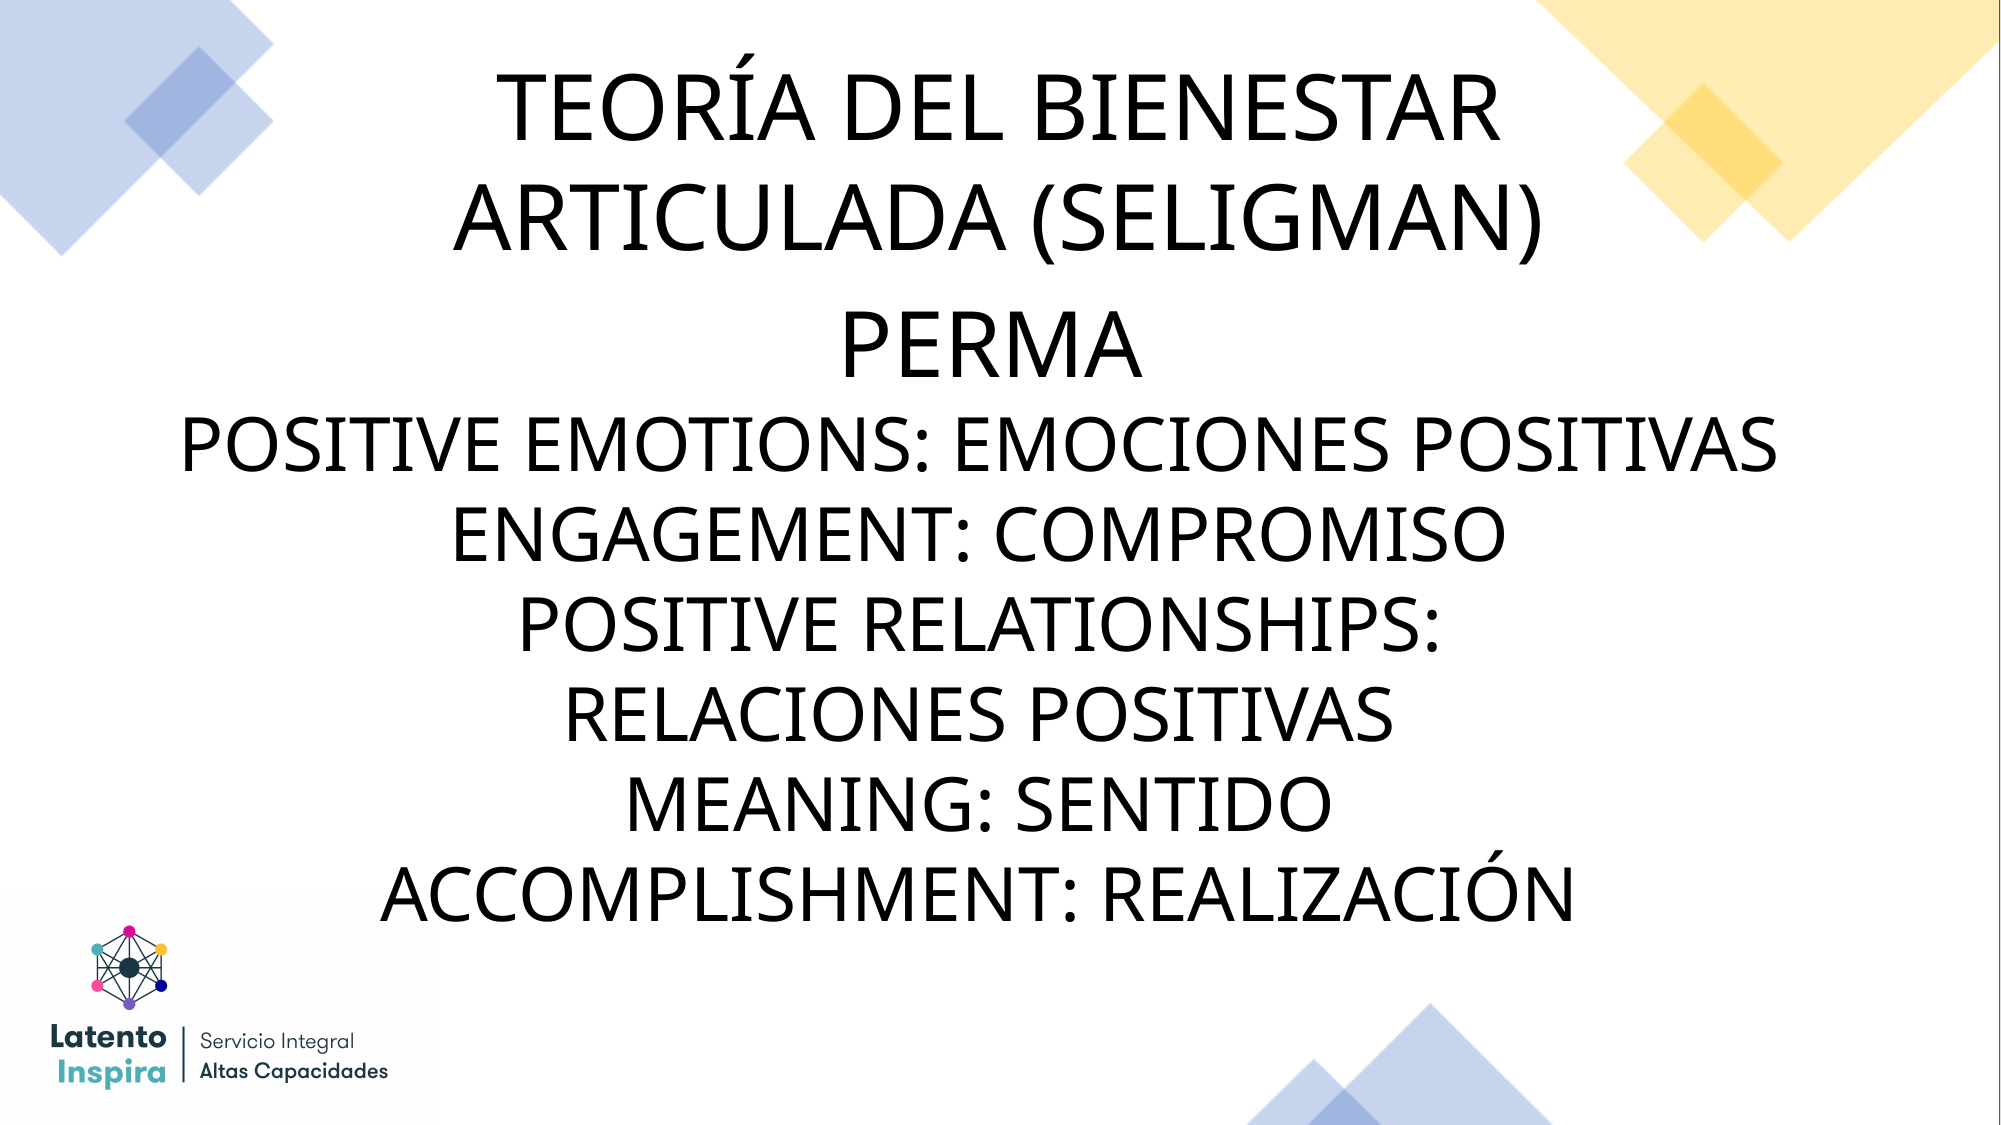

TEORÍA DEL BIENESTAR
ARTICULADA (SELIGMAN)
 PERMA
POSITIVE EMOTIONS: EMOCIONES POSITIVAS
ENGAGEMENT: COMPROMISO
POSITIVE RELATIONSHIPS:
RELACIONES POSITIVAS
MEANING: SENTIDO
ACCOMPLISHMENT: REALIZACIÓN